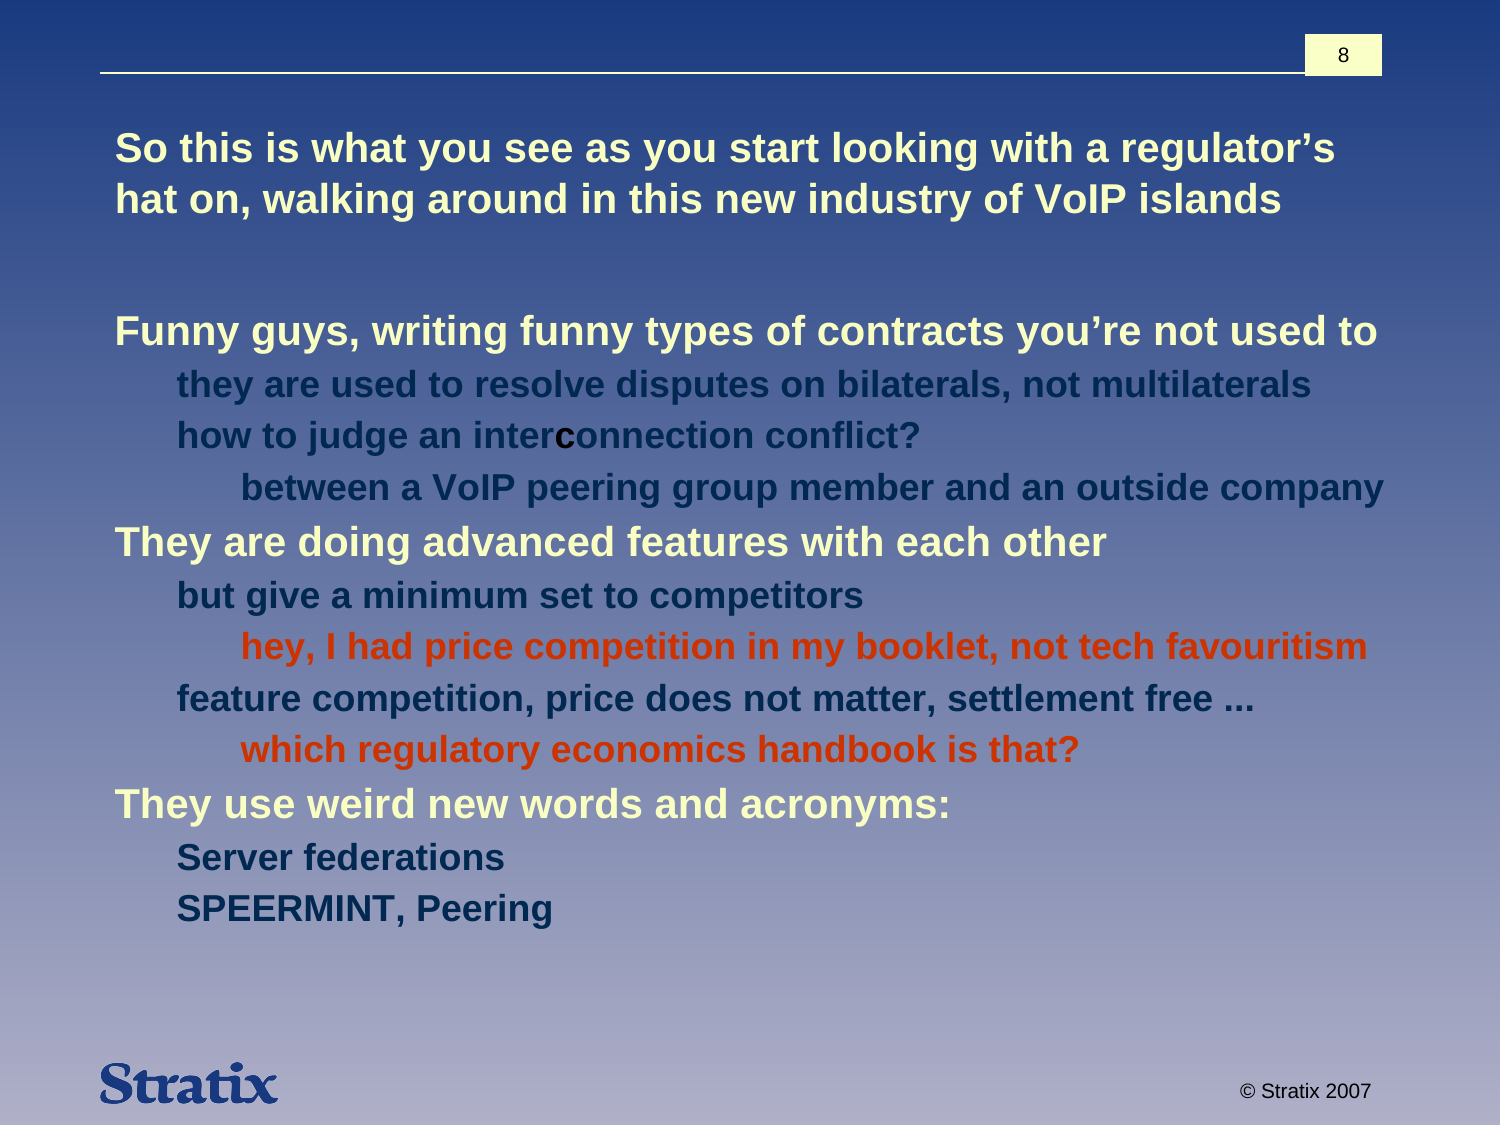

8
# So this is what you see as you start looking with a regulator’s hat on, walking around in this new industry of VoIP islands
Funny guys, writing funny types of contracts you’re not used to
they are used to resolve disputes on bilaterals, not multilaterals
how to judge an interconnection conflict?
between a VoIP peering group member and an outside company
They are doing advanced features with each other
but give a minimum set to competitors
hey, I had price competition in my booklet, not tech favouritism
feature competition, price does not matter, settlement free ...
which regulatory economics handbook is that?
They use weird new words and acronyms:
Server federations
SPEERMINT, Peering